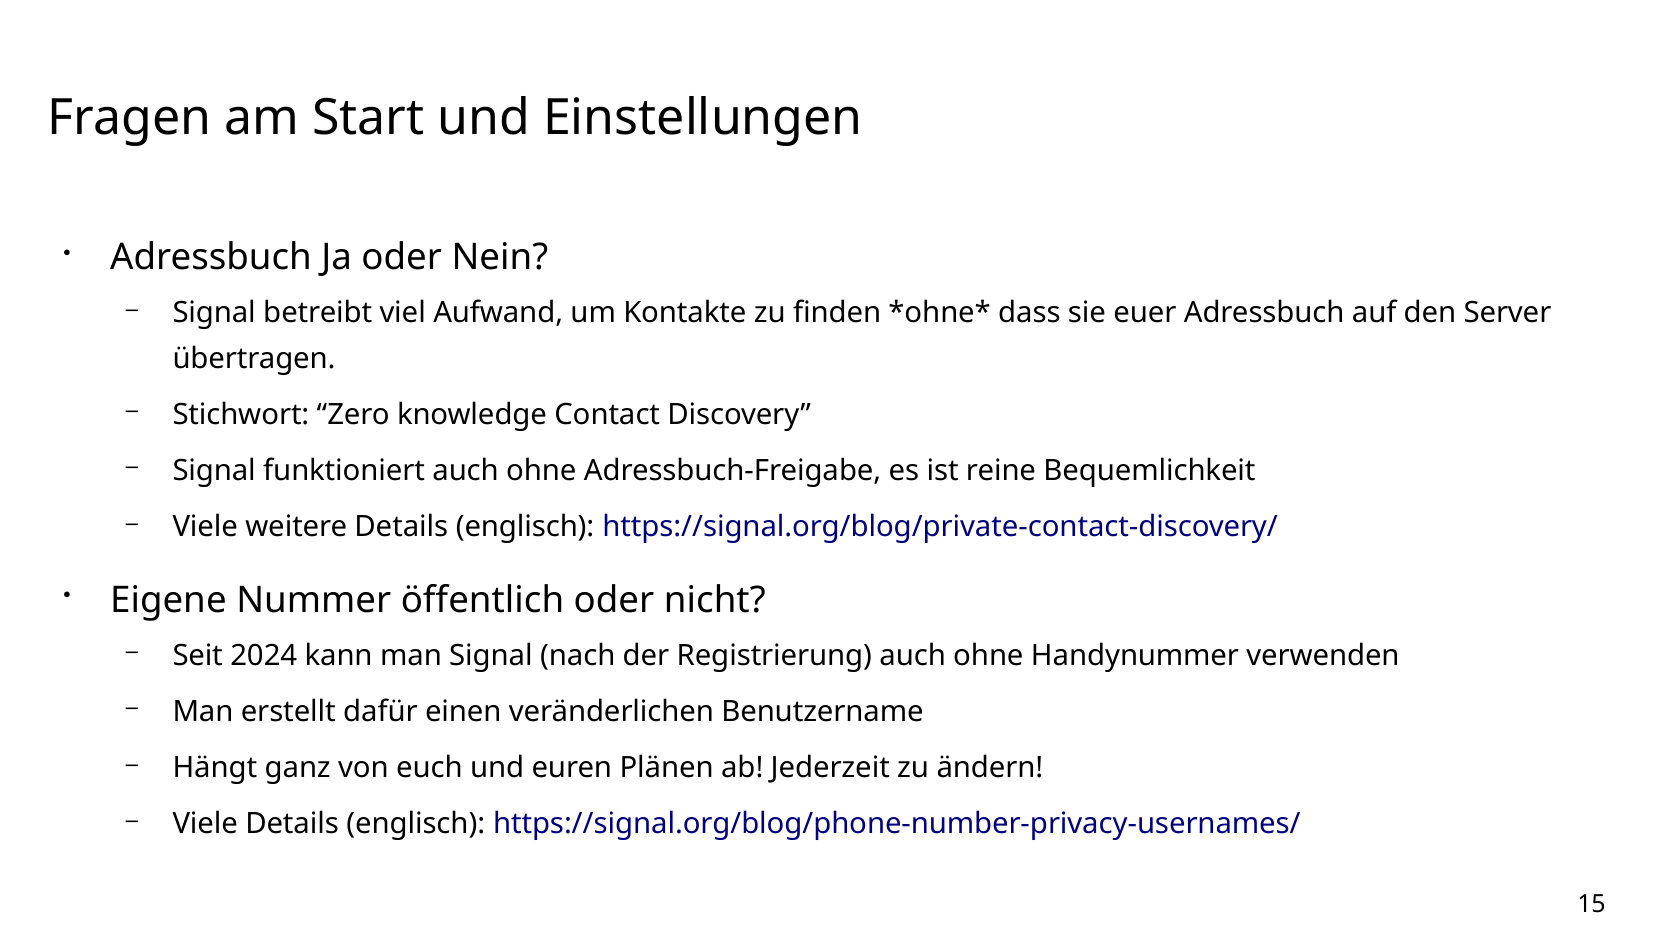

# Fragen am Start und Einstellungen
Adressbuch Ja oder Nein?
Signal betreibt viel Aufwand, um Kontakte zu finden *ohne* dass sie euer Adressbuch auf den Server übertragen.
Stichwort: “Zero knowledge Contact Discovery”
Signal funktioniert auch ohne Adressbuch-Freigabe, es ist reine Bequemlichkeit
Viele weitere Details (englisch): https://signal.org/blog/private-contact-discovery/
Eigene Nummer öffentlich oder nicht?
Seit 2024 kann man Signal (nach der Registrierung) auch ohne Handynummer verwenden
Man erstellt dafür einen veränderlichen Benutzername
Hängt ganz von euch und euren Plänen ab! Jederzeit zu ändern!
Viele Details (englisch): https://signal.org/blog/phone-number-privacy-usernames/
15